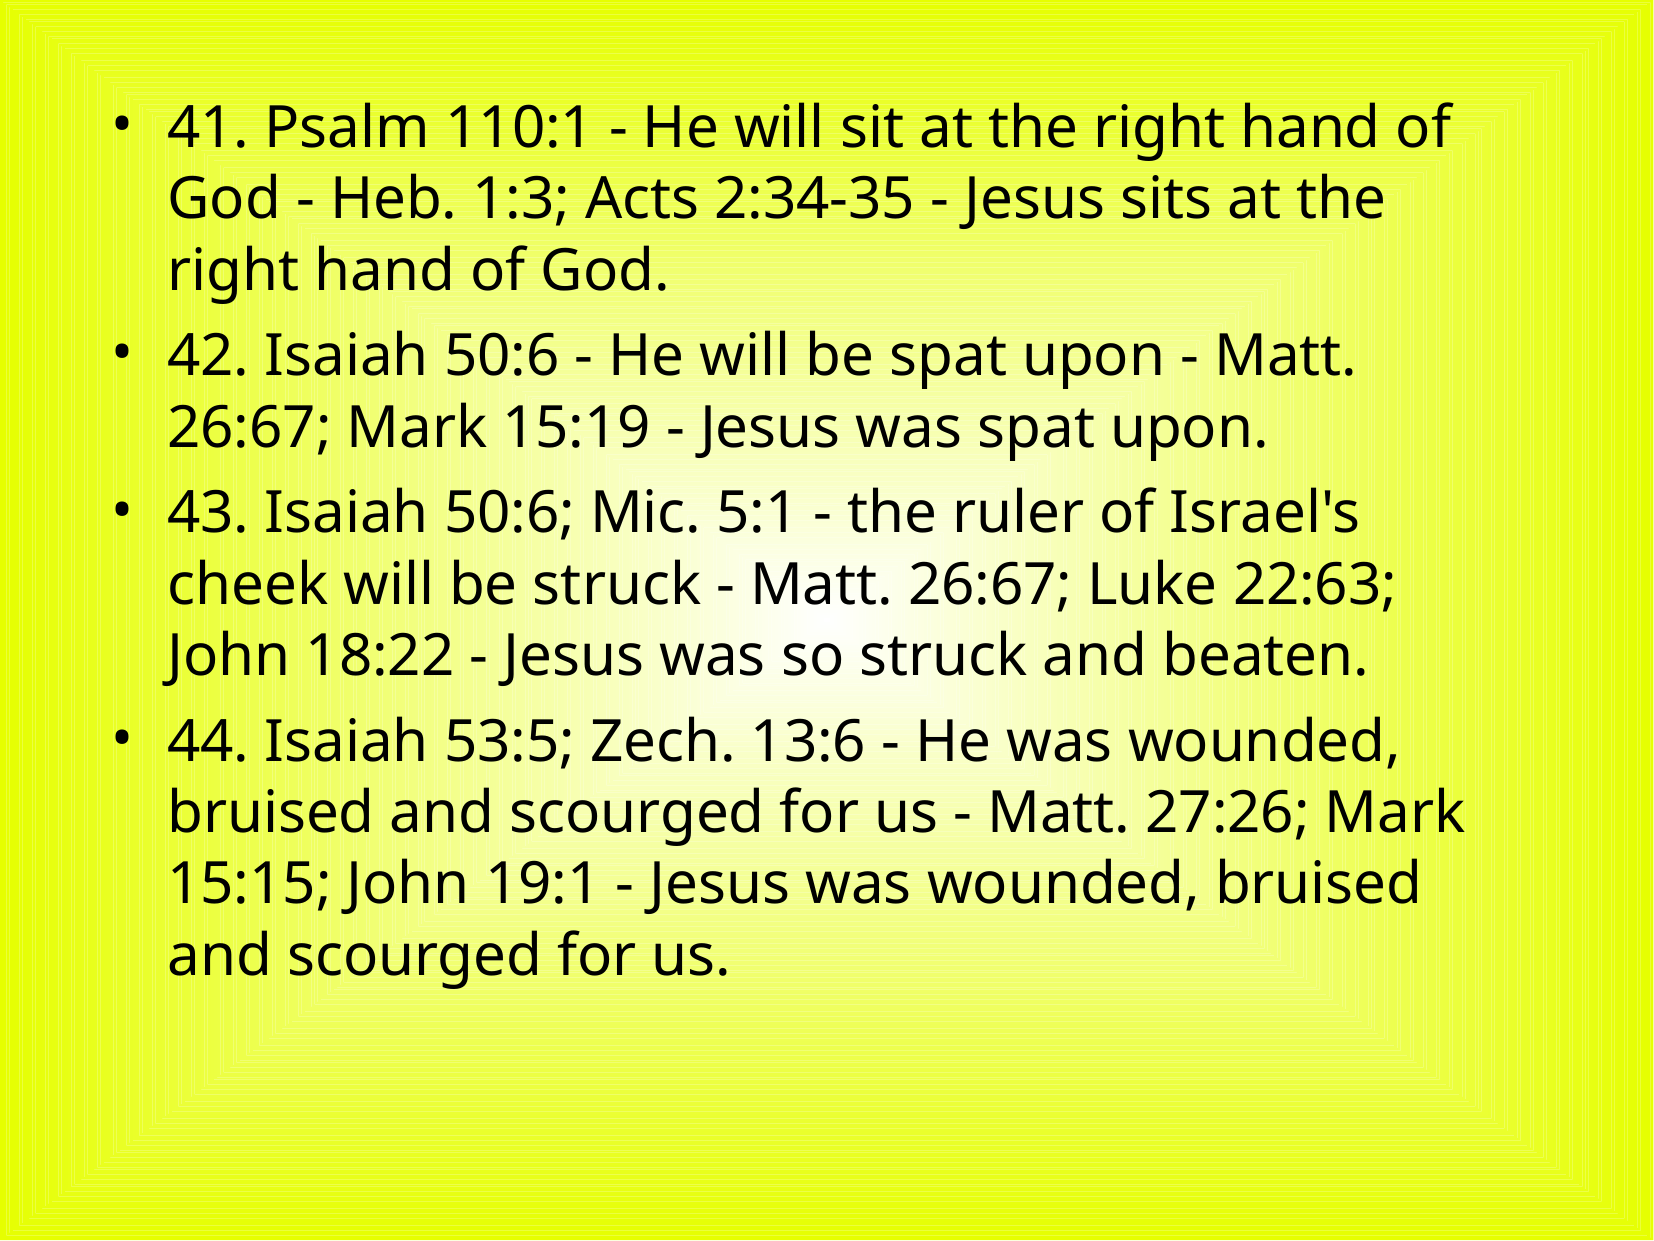

41. Psalm 110:1 - He will sit at the right hand of God - Heb. 1:3; Acts 2:34-35 - Jesus sits at the right hand of God.
42. Isaiah 50:6 - He will be spat upon - Matt. 26:67; Mark 15:19 - Jesus was spat upon.
43. Isaiah 50:6; Mic. 5:1 - the ruler of Israel's cheek will be struck - Matt. 26:67; Luke 22:63; John 18:22 - Jesus was so struck and beaten.
44. Isaiah 53:5; Zech. 13:6 - He was wounded, bruised and scourged for us - Matt. 27:26; Mark 15:15; John 19:1 - Jesus was wounded, bruised and scourged for us.
#